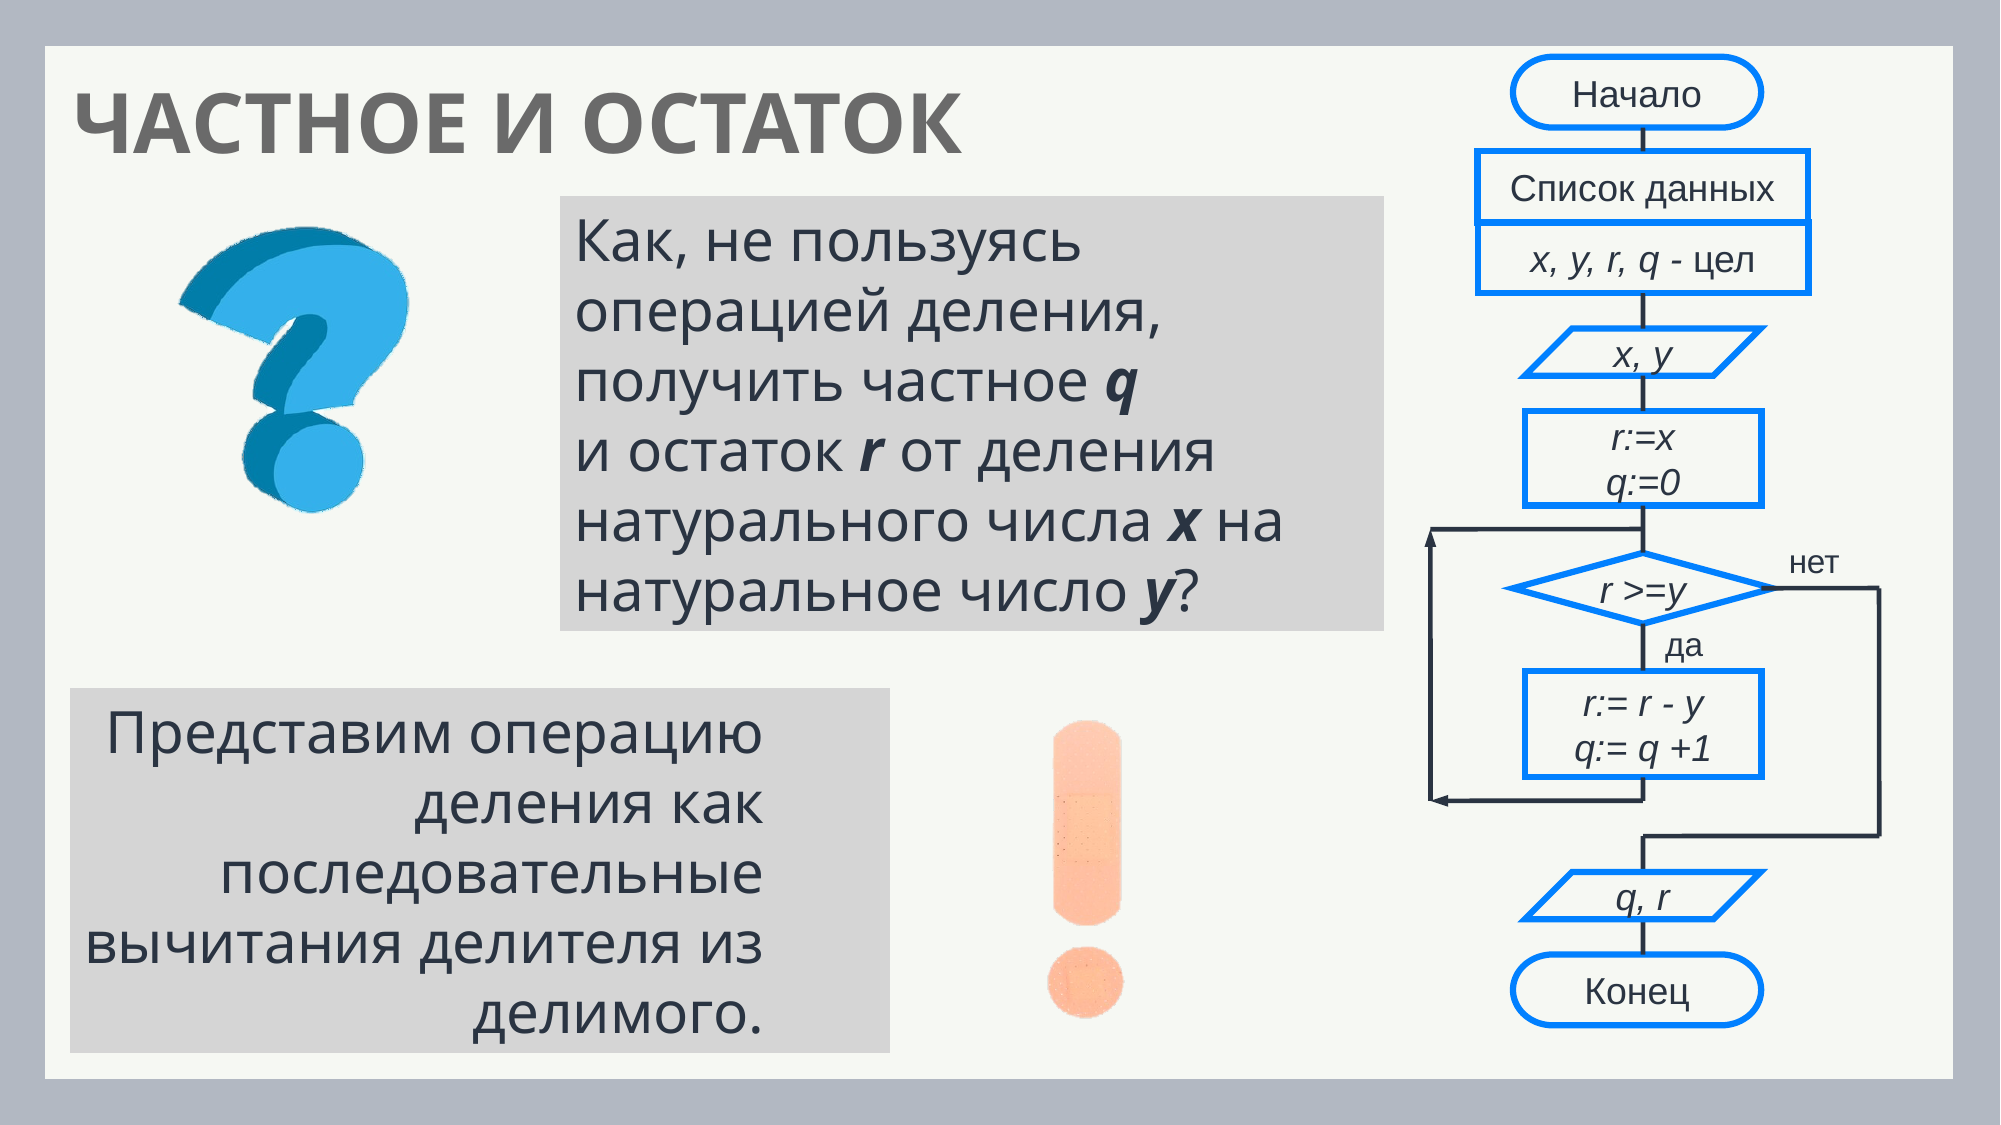

Начало
Список данных
x, y, r, q - цел
x, y
r:=x
q:=0
r >=y
r:= r - y
q:= q +1
q, r
Конец
нет
да
ЧАСТНОЕ И ОСТАТОК
Как, не пользуясь операцией деления, получить частное q
и остаток r от деления натурального числа x на натуральное число y?
Представим операцию деления как последовательные вычитания делителя из делимого.